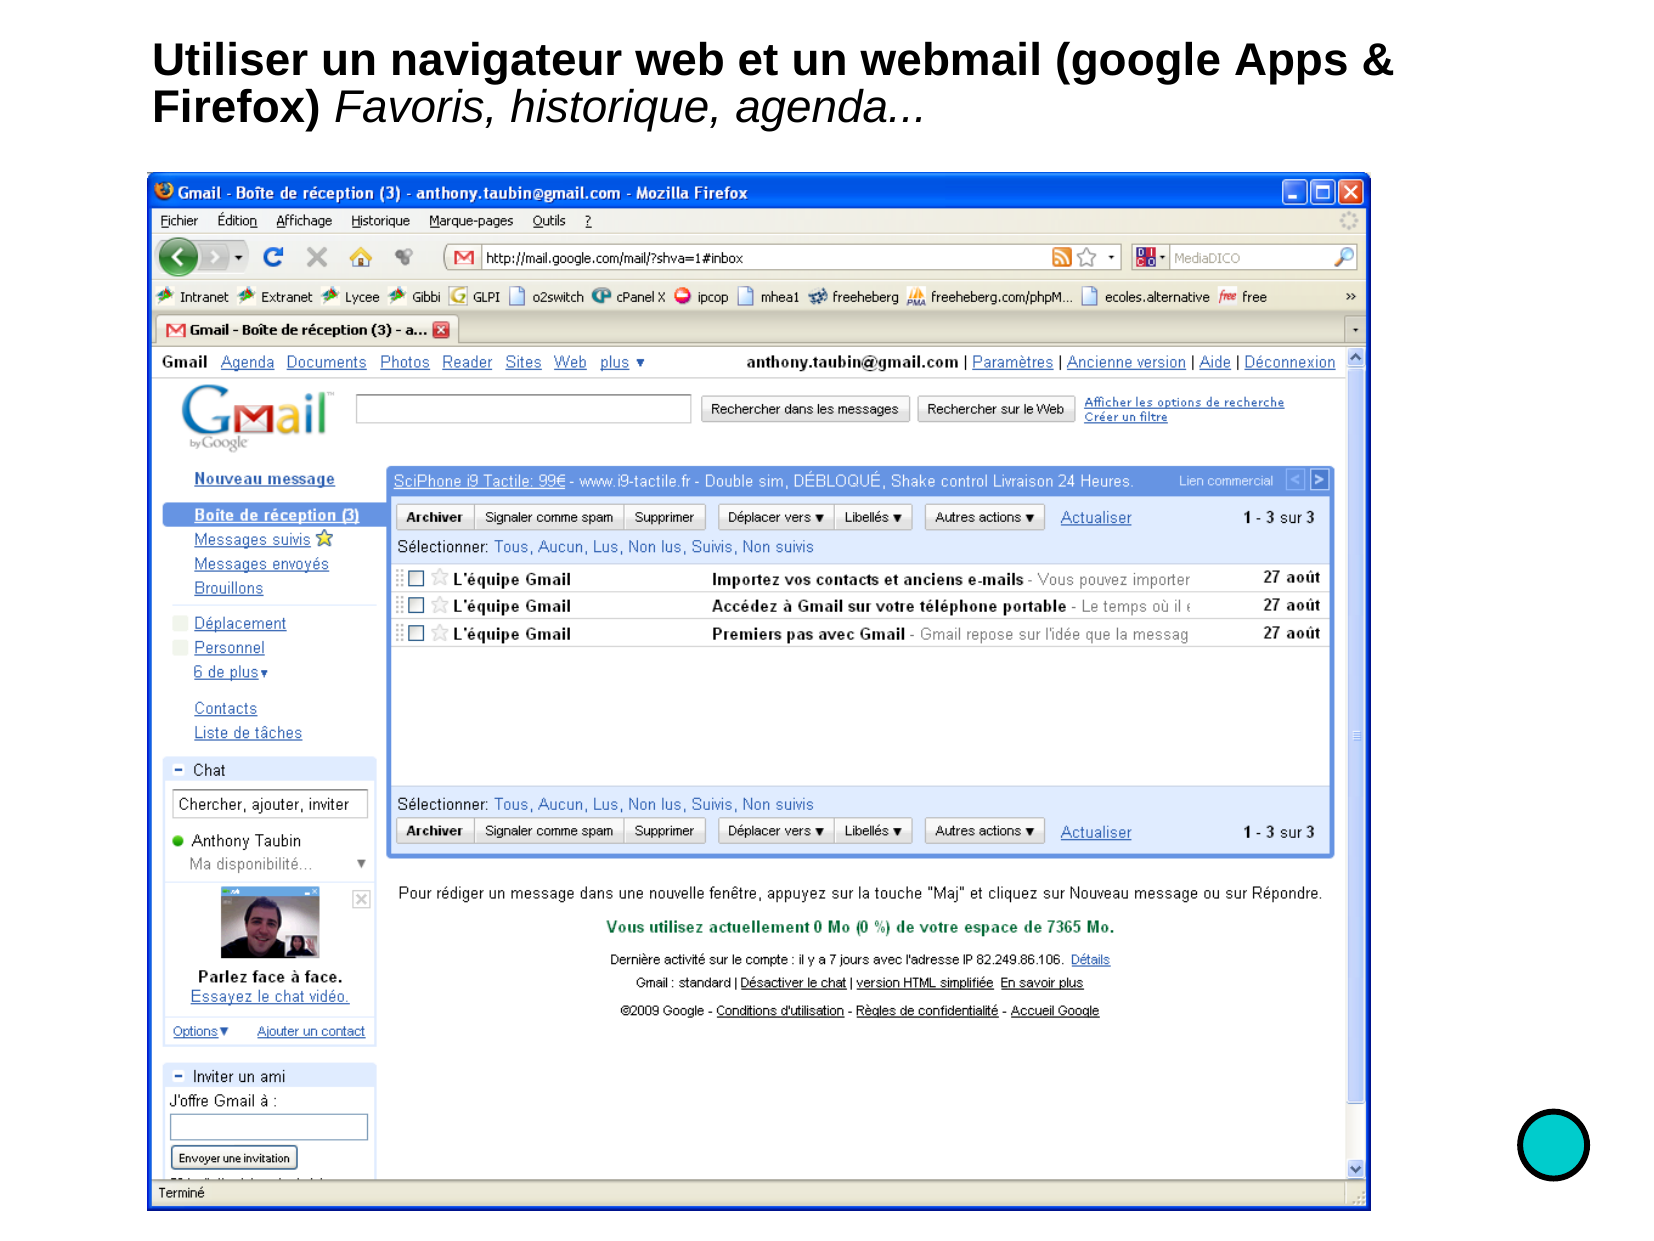

Utiliser un navigateur web et un webmail (google Apps & Firefox) Favoris, historique, agenda...